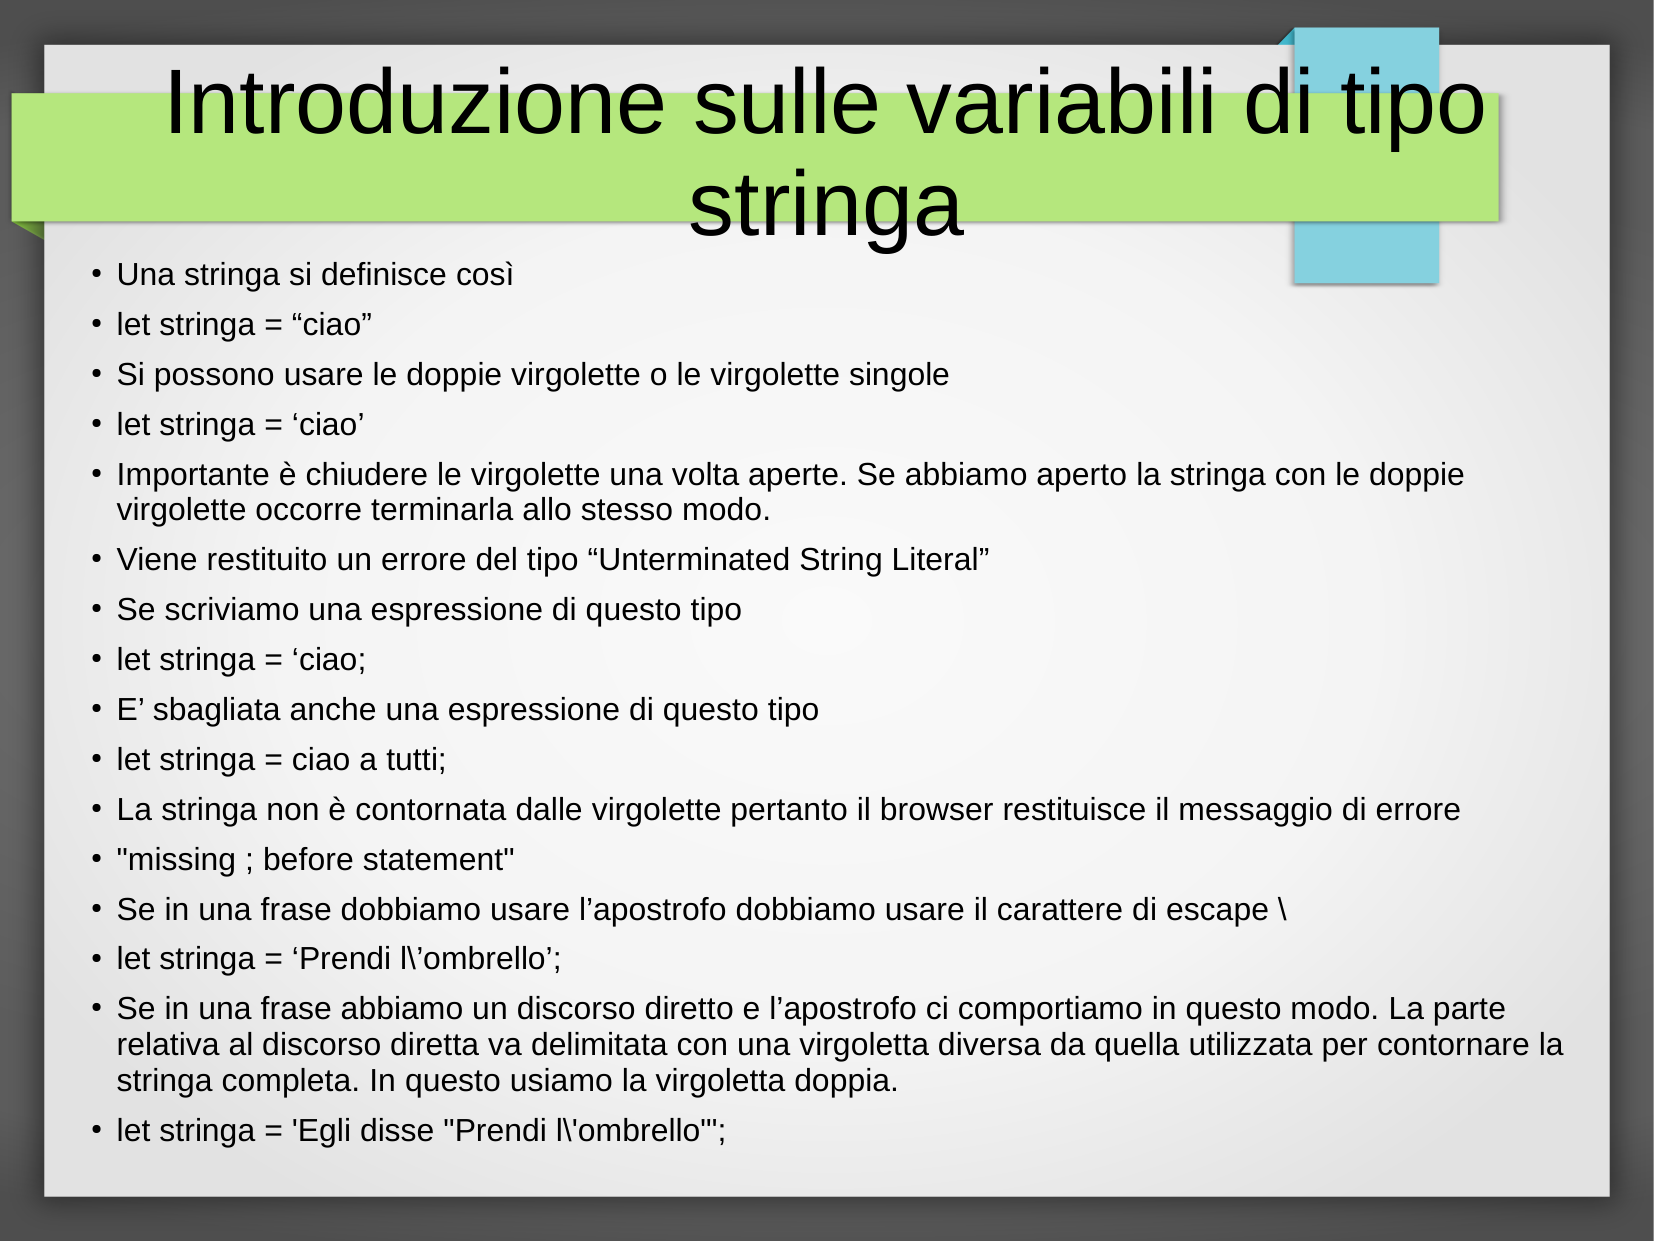

# Introduzione sulle variabili di tipo stringa
Una stringa si definisce così
let stringa = “ciao”
Si possono usare le doppie virgolette o le virgolette singole
let stringa = ‘ciao’
Importante è chiudere le virgolette una volta aperte. Se abbiamo aperto la stringa con le doppie virgolette occorre terminarla allo stesso modo.
Viene restituito un errore del tipo “Unterminated String Literal”
Se scriviamo una espressione di questo tipo
let stringa = ‘ciao;
E’ sbagliata anche una espressione di questo tipo
let stringa = ciao a tutti;
La stringa non è contornata dalle virgolette pertanto il browser restituisce il messaggio di errore
"missing ; before statement"
Se in una frase dobbiamo usare l’apostrofo dobbiamo usare il carattere di escape \
let stringa = ‘Prendi l\’ombrello’;
Se in una frase abbiamo un discorso diretto e l’apostrofo ci comportiamo in questo modo. La parte relativa al discorso diretta va delimitata con una virgoletta diversa da quella utilizzata per contornare la stringa completa. In questo usiamo la virgoletta doppia.
let stringa = 'Egli disse "Prendi l\'ombrello"';